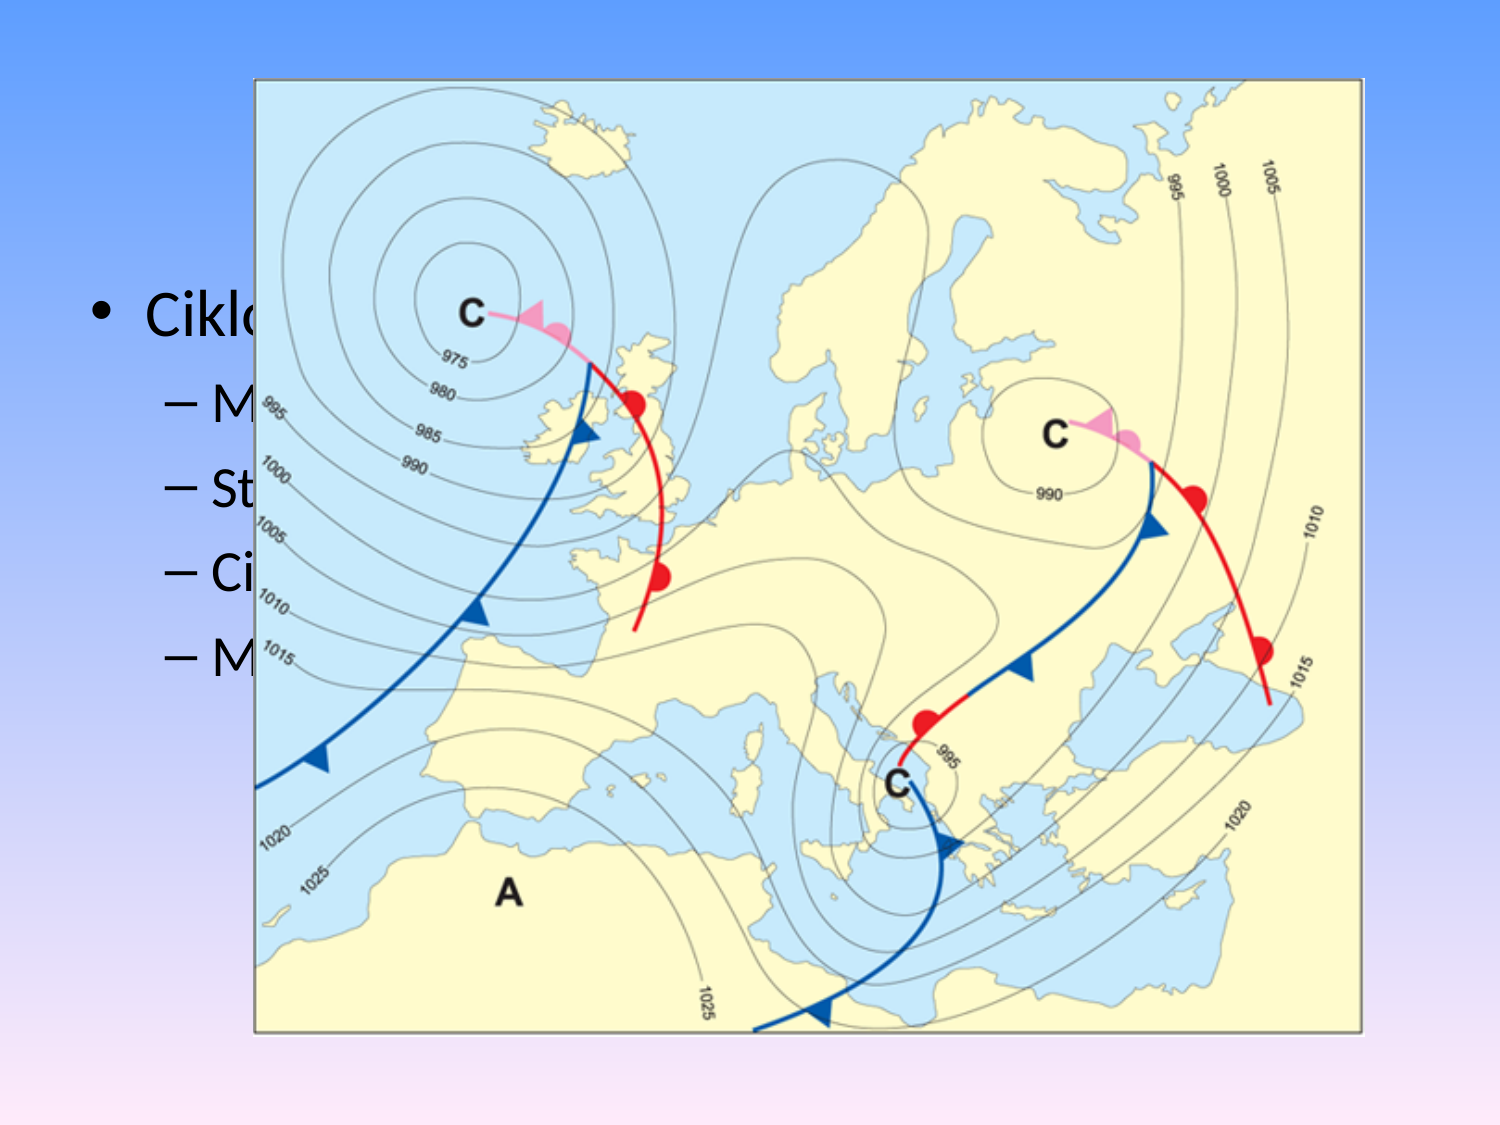

Ciklonska burja
Mračna, škura burja
Stalen veter
Ciklon (C) nad Jadranskim morjem
Mračno, deževno vreme